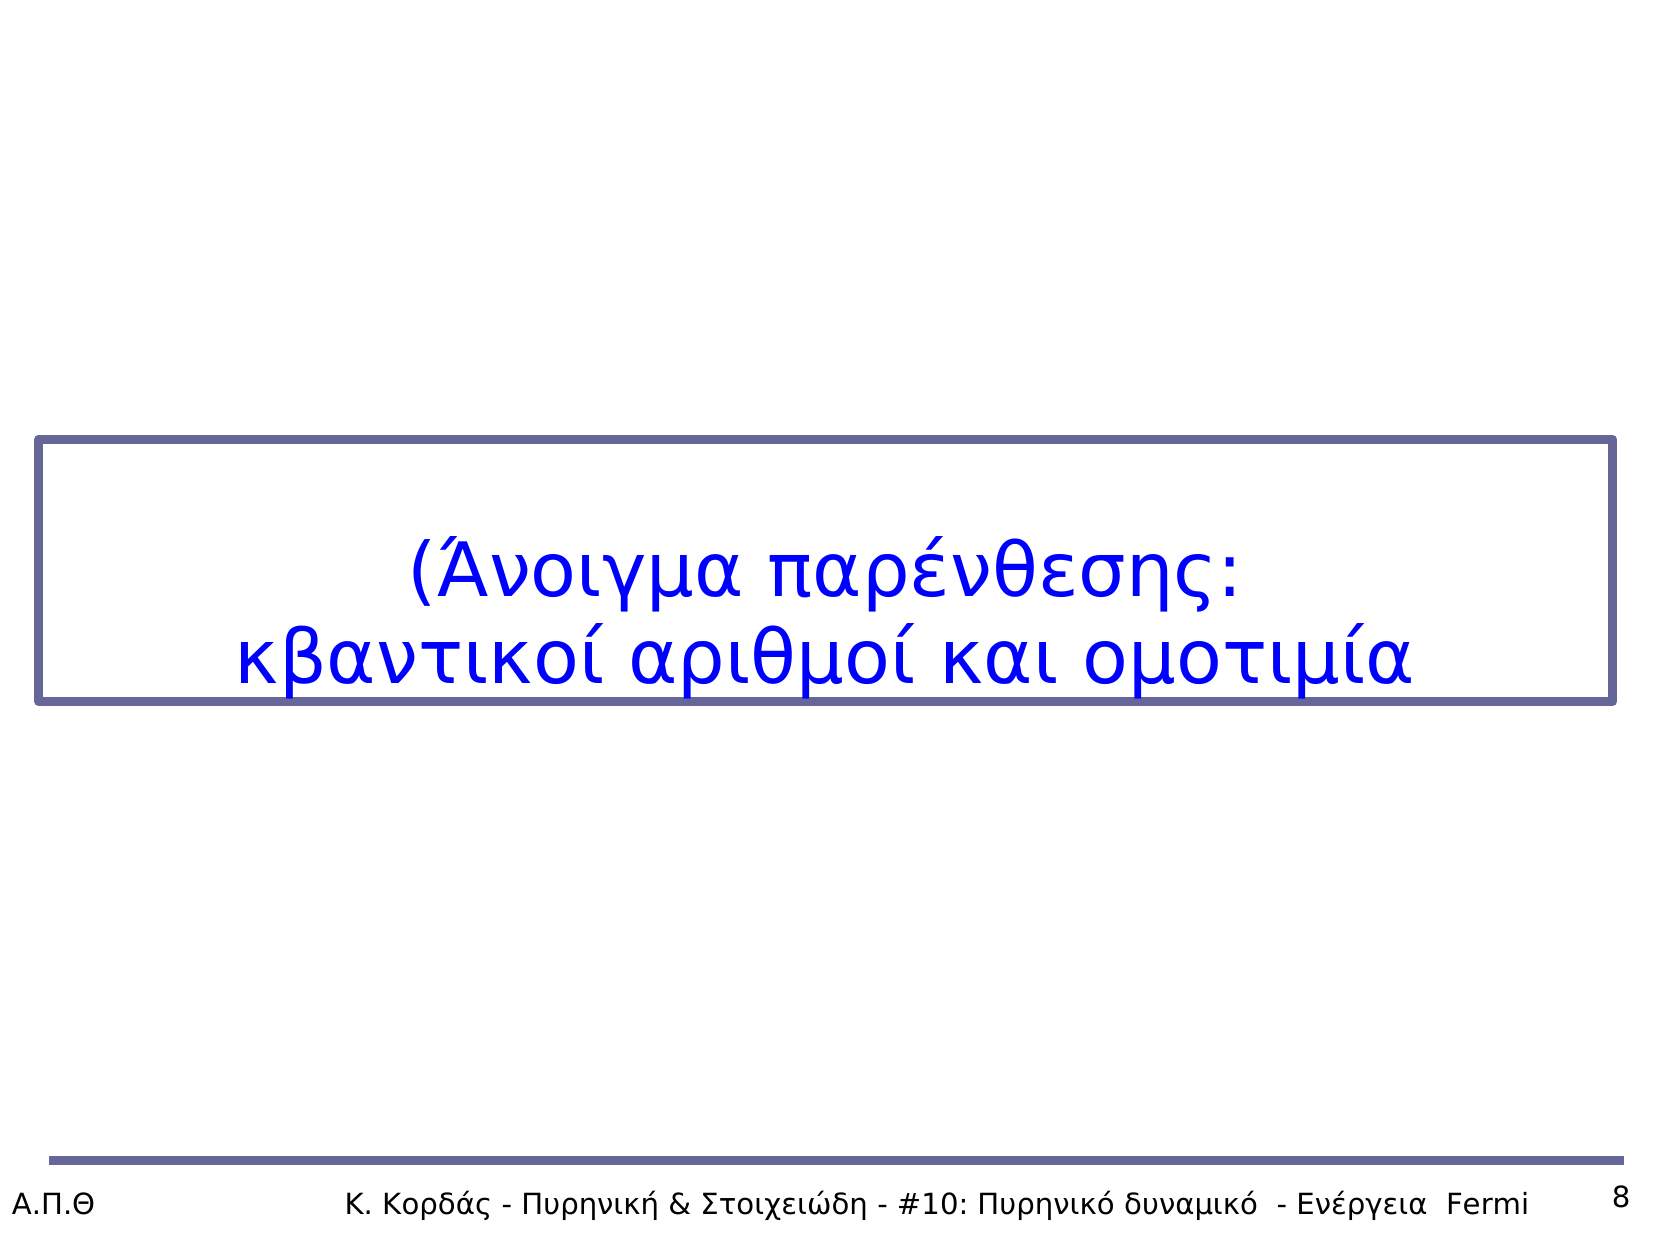

# (Άνοιγμα παρένθεσης: κβαντικοί αριθμοί και ομοτιμία
8
Α.Π.Θ
Κ. Κορδάς - Πυρηνική & Στοιχειώδη - #10: Πυρηνικό δυναμικό - Ενέργεια Fermi